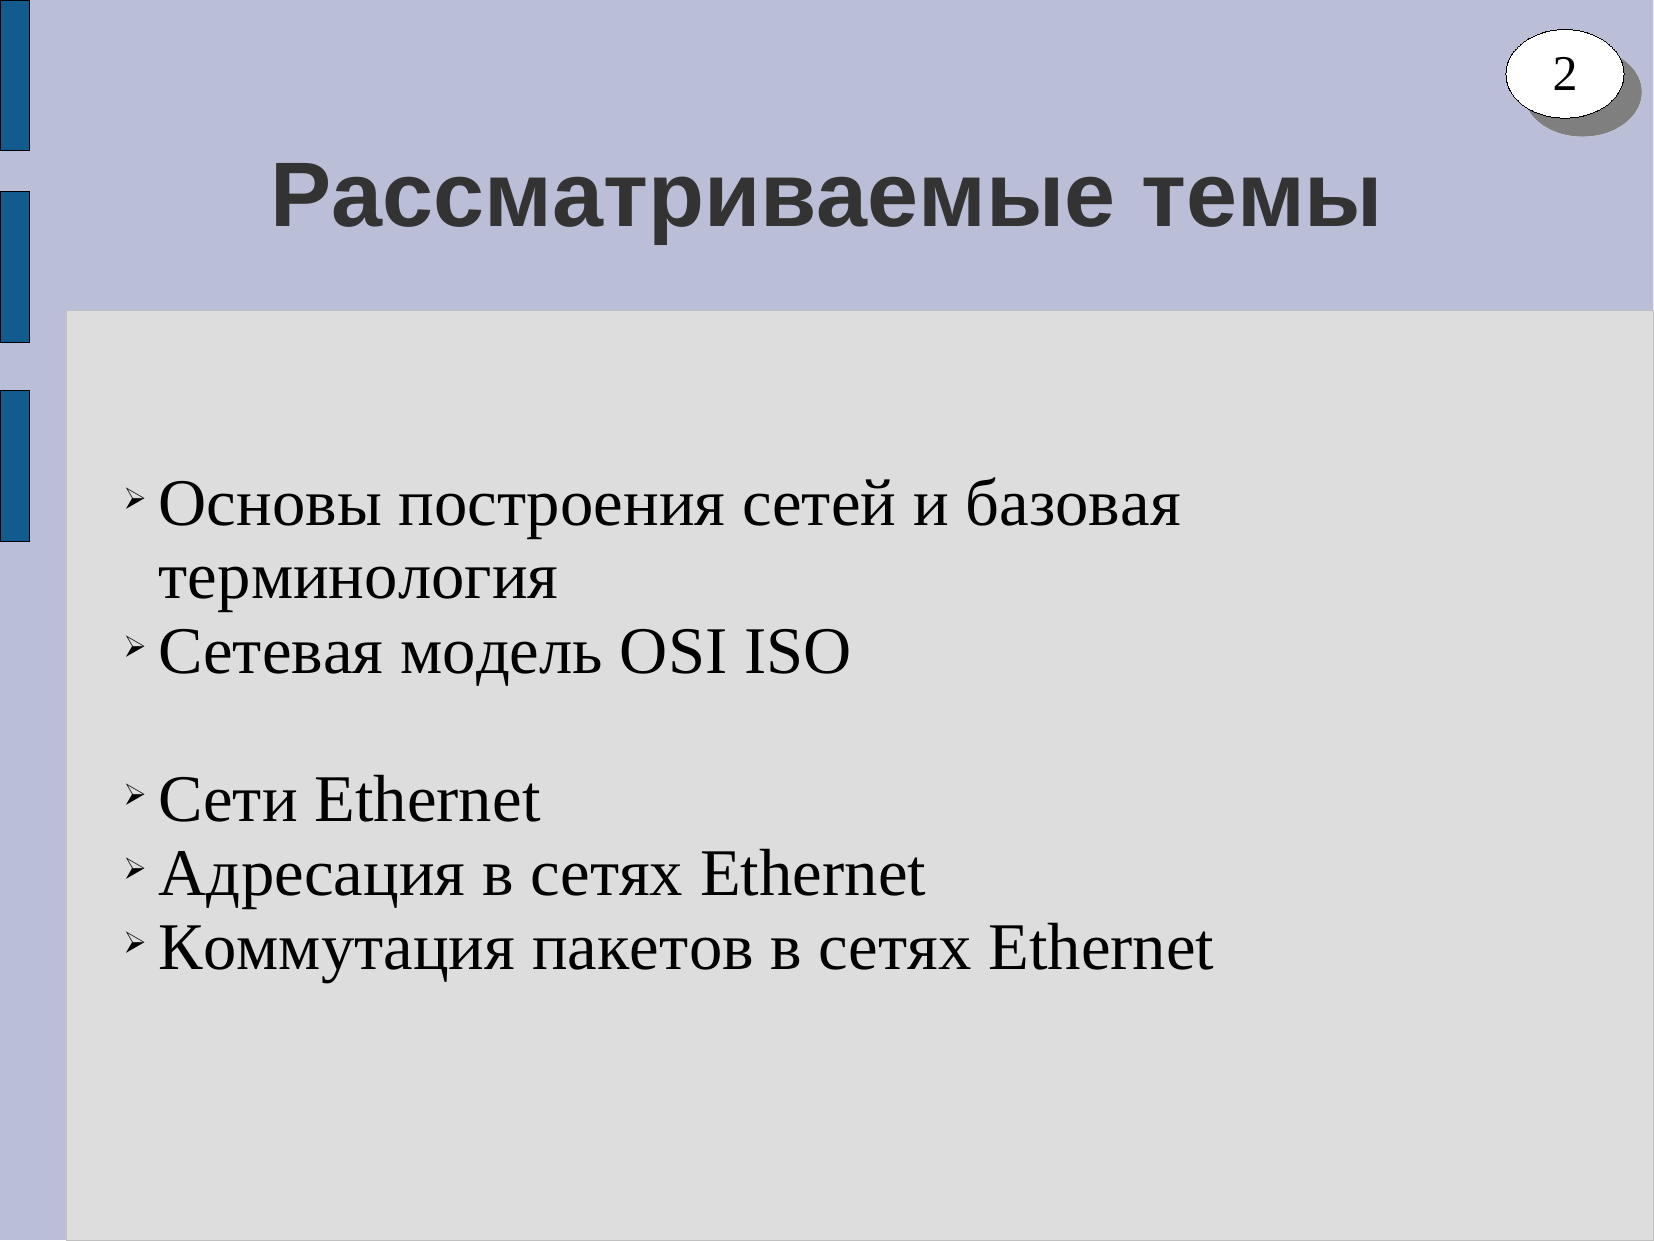

2
# Рассматриваемые темы
Основы построения сетей и базовая терминология
Сетевая модель OSI ISO
Сети Ethernet
Адресация в сетях Ethernet
Коммутация пакетов в сетях Ethernet